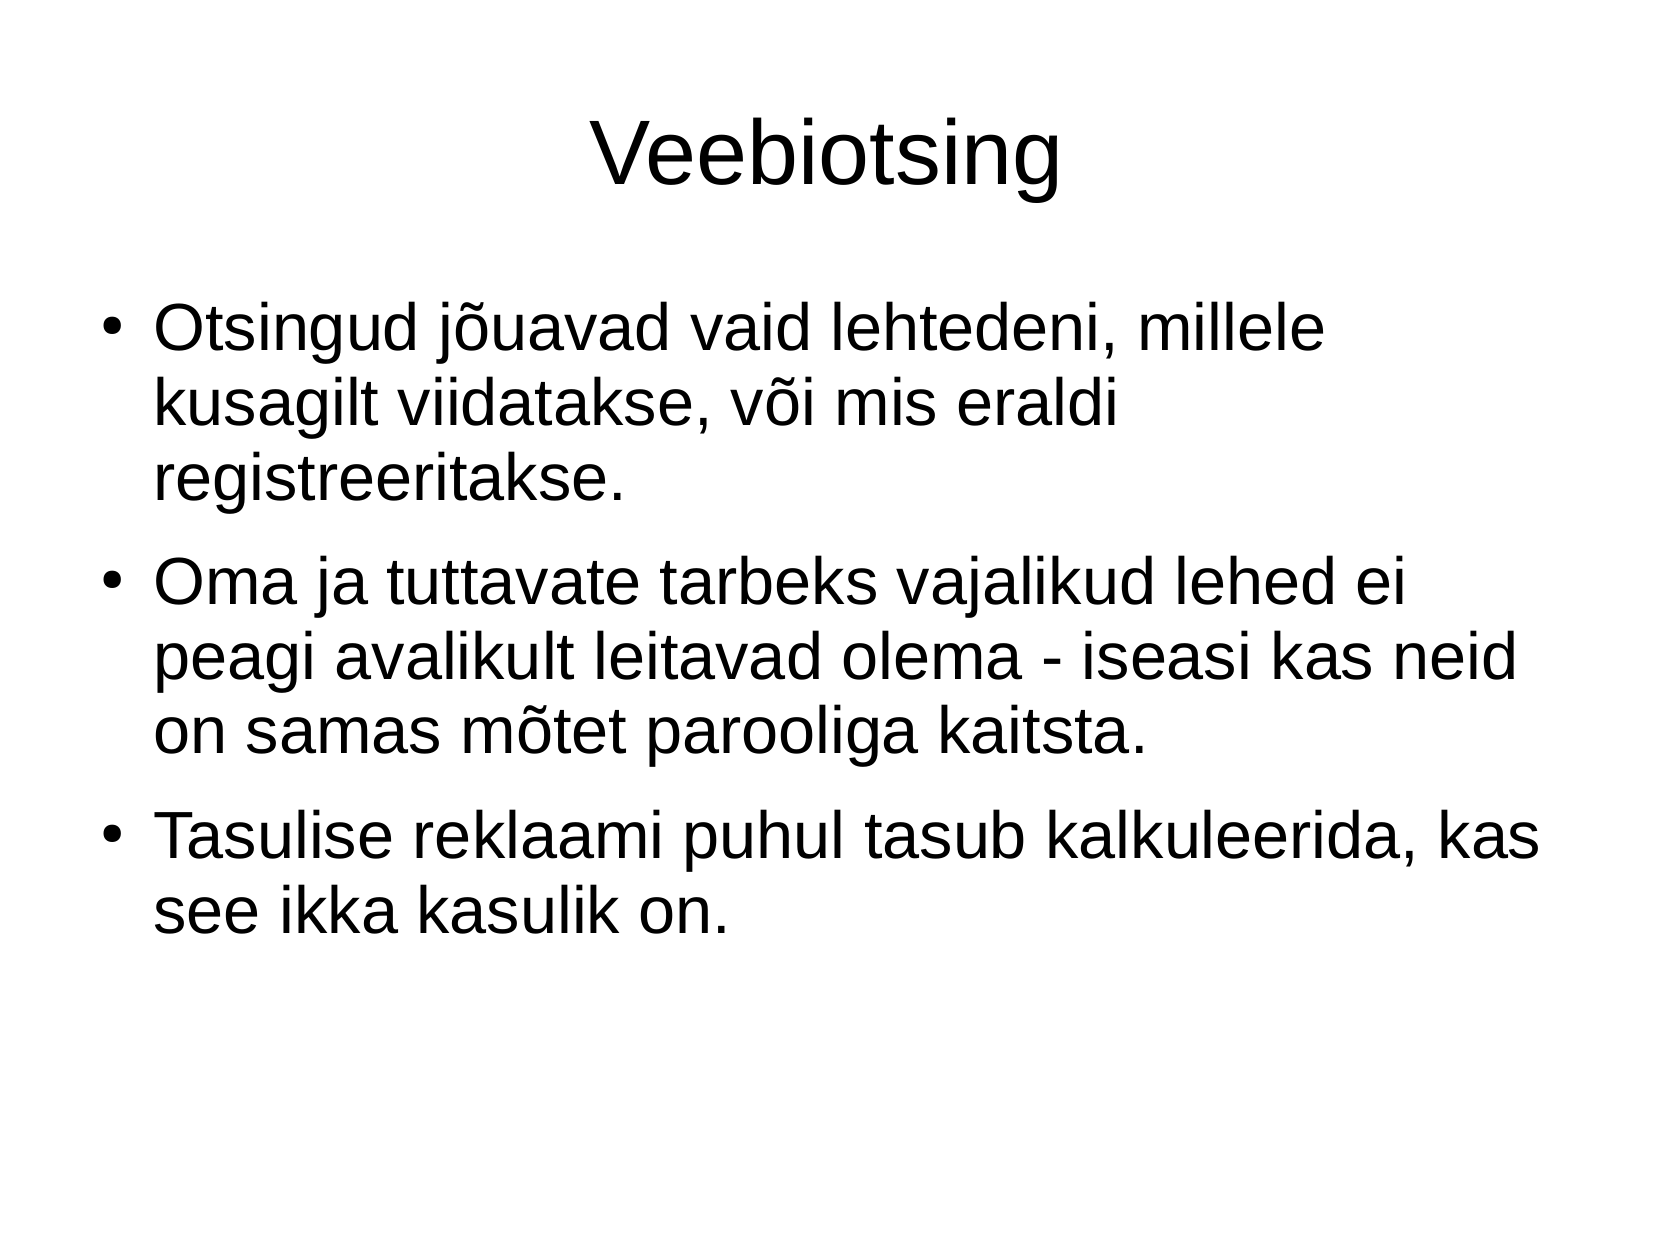

# Veebiotsing
Otsingud jõuavad vaid lehtedeni, millele kusagilt viidatakse, või mis eraldi registreeritakse.
Oma ja tuttavate tarbeks vajalikud lehed ei peagi avalikult leitavad olema - iseasi kas neid on samas mõtet parooliga kaitsta.
Tasulise reklaami puhul tasub kalkuleerida, kas see ikka kasulik on.